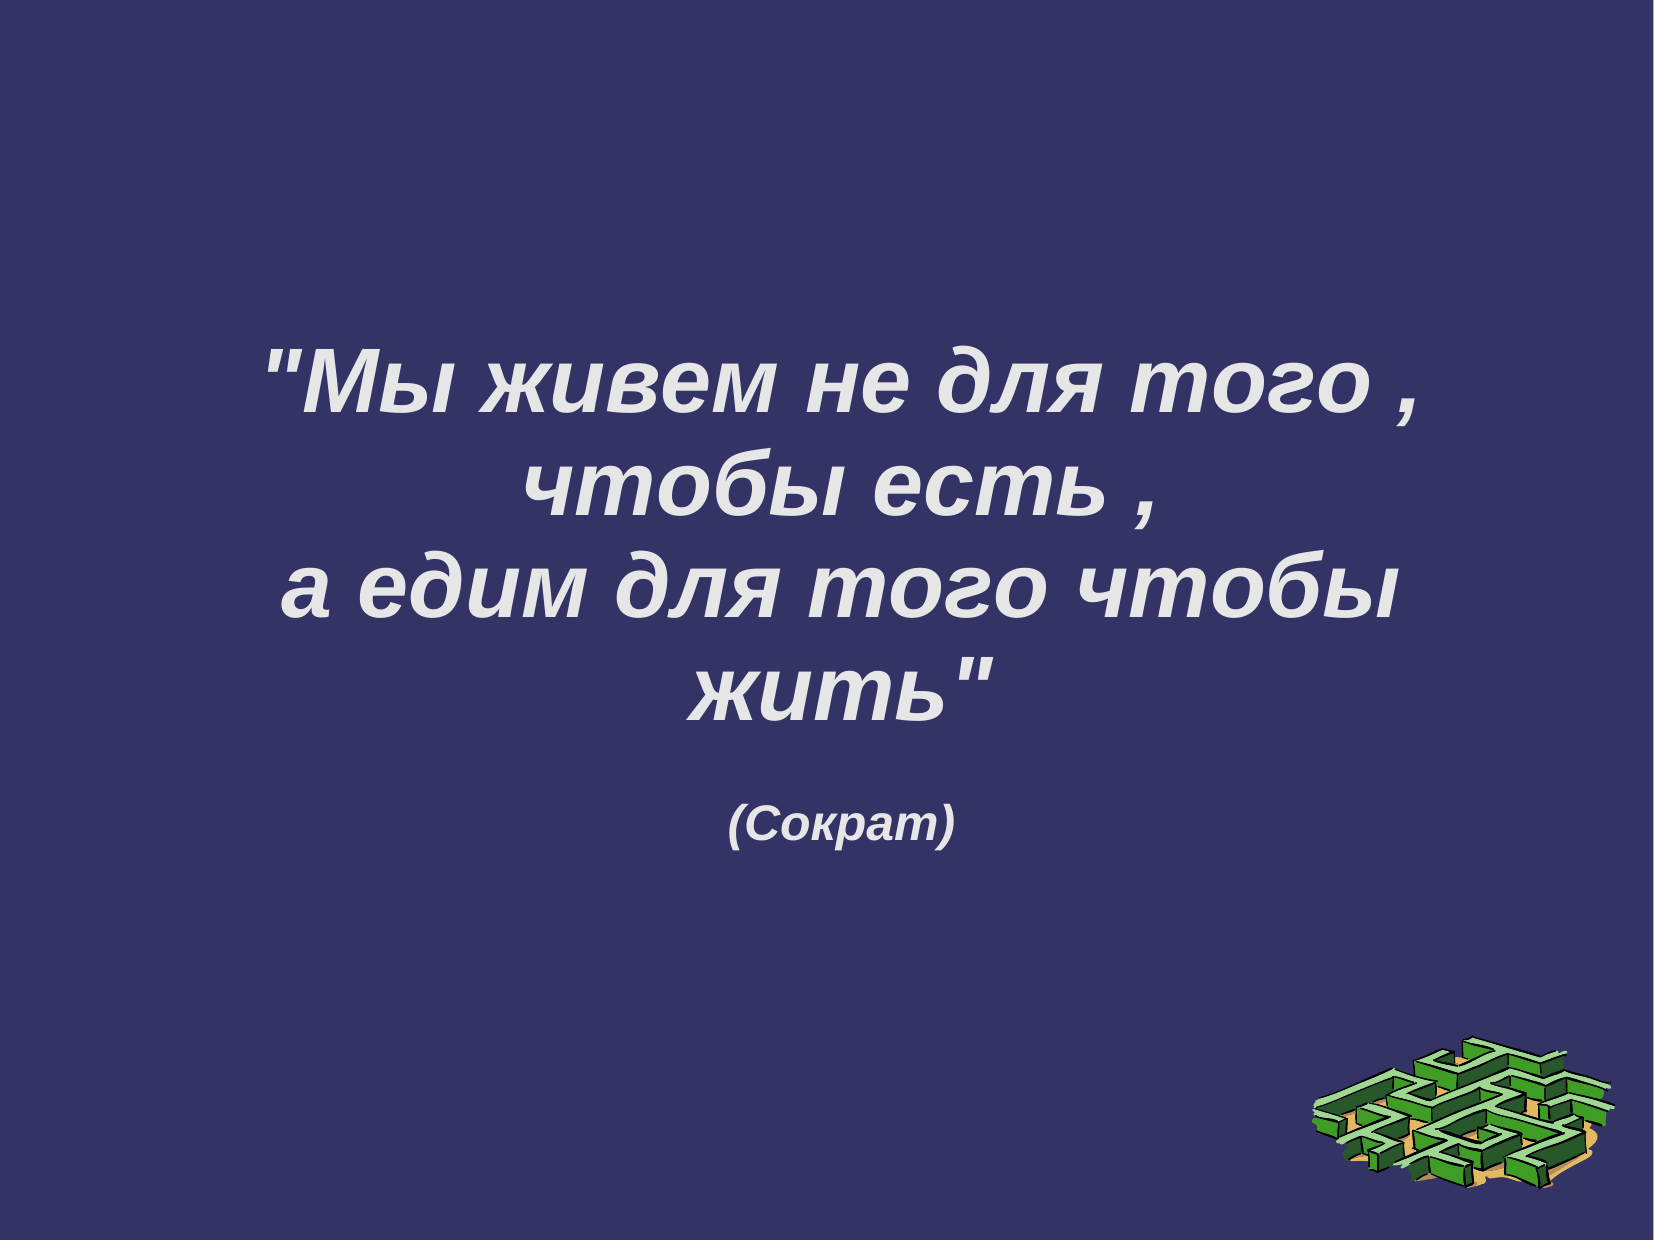

# "Мы живем не для того , чтобы есть , а едим для того чтобы жить" (Сократ)